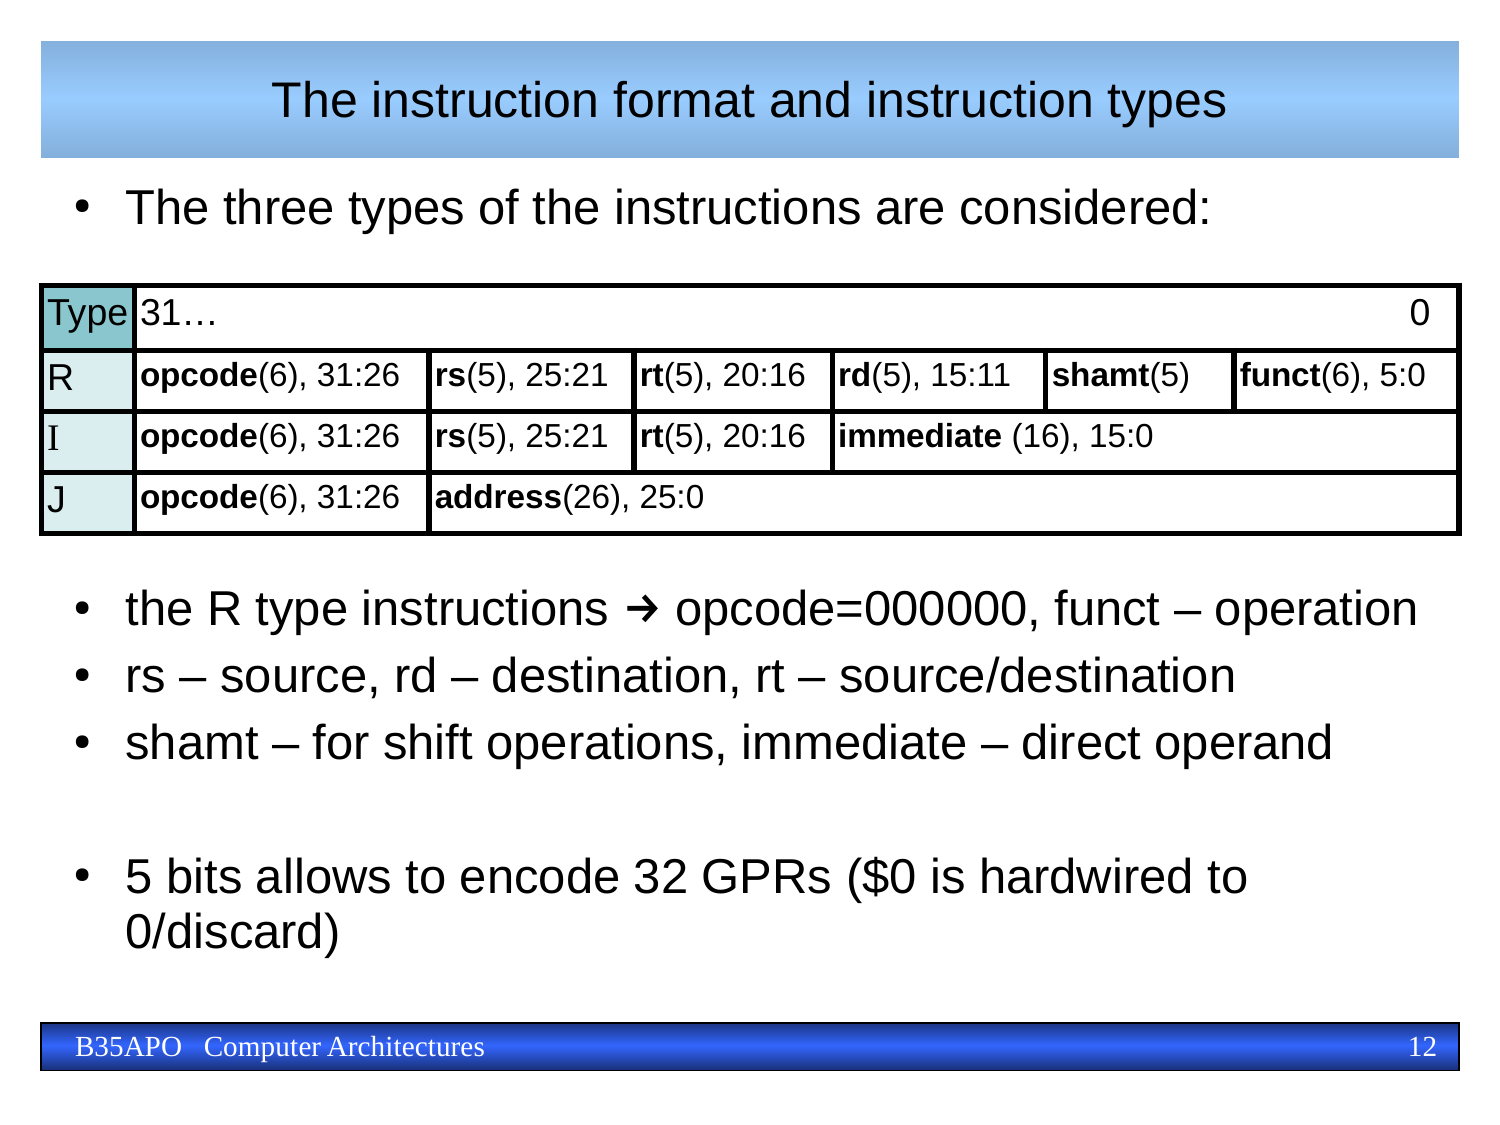

# The instruction format and instruction types
The three types of the instructions are considered:
the R type instructions → opcode=000000, funct – operation
rs – source, rd – destination, rt – source/destination
shamt – for shift operations, immediate – direct operand
5 bits allows to encode 32 GPRs ($0 is hardwired to 0/discard)
| Type | 31… 0 | | | | | |
| --- | --- | --- | --- | --- | --- | --- |
| R | opcode(6), 31:26 | rs(5), 25:21 | rt(5), 20:16 | rd(5), 15:11 | shamt(5) | funct(6), 5:0 |
| I | opcode(6), 31:26 | rs(5), 25:21 | rt(5), 20:16 | immediate (16), 15:0 | | |
| J | opcode(6), 31:26 | address(26), 25:0 | | | | |
B35APO Computer Architectures
12